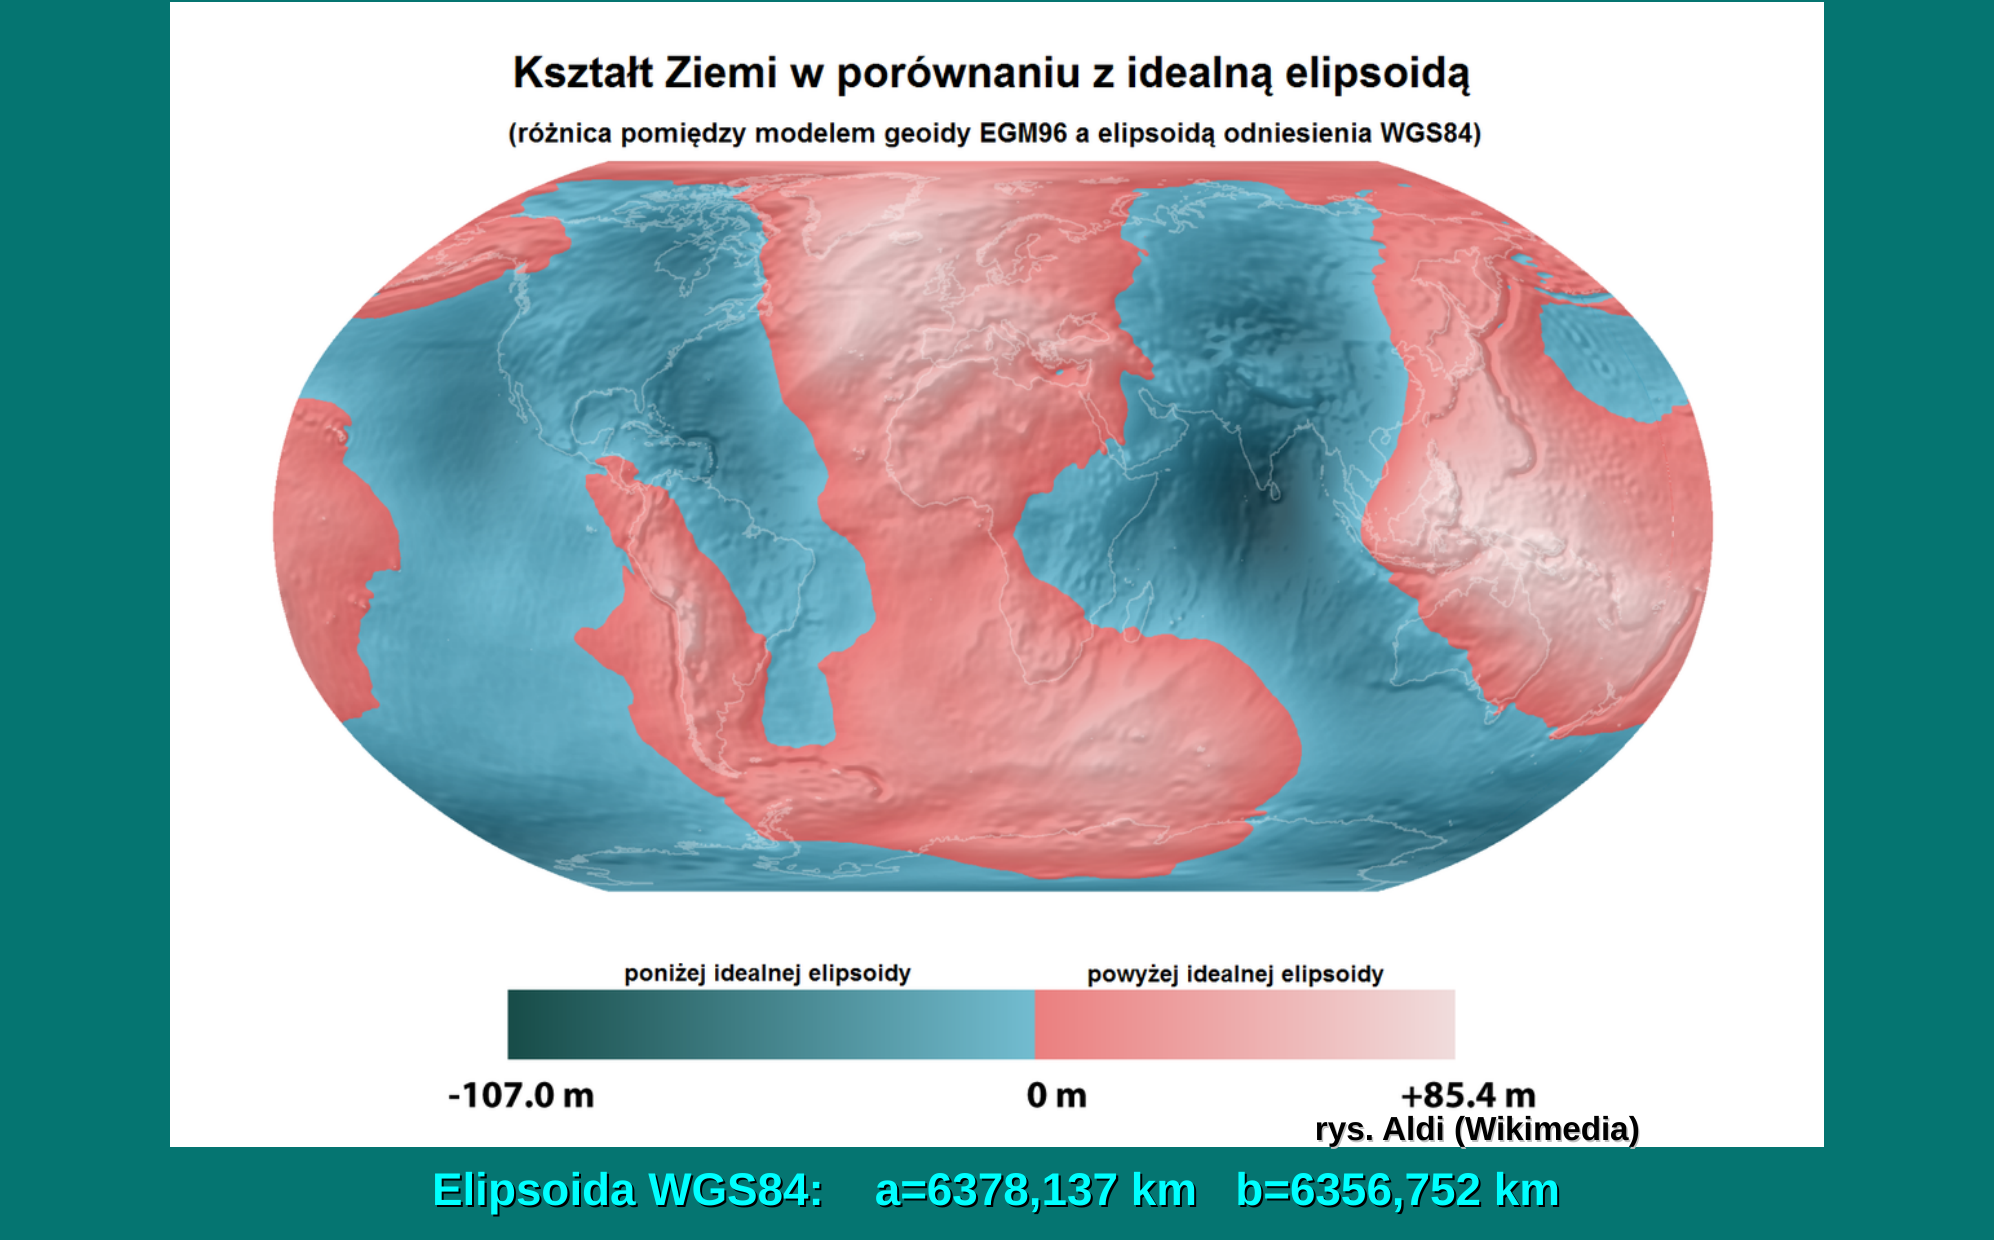

rys. Aldi (Wikimedia)
Elipsoida WGS84: a=6378,137 km b=6356,752 km